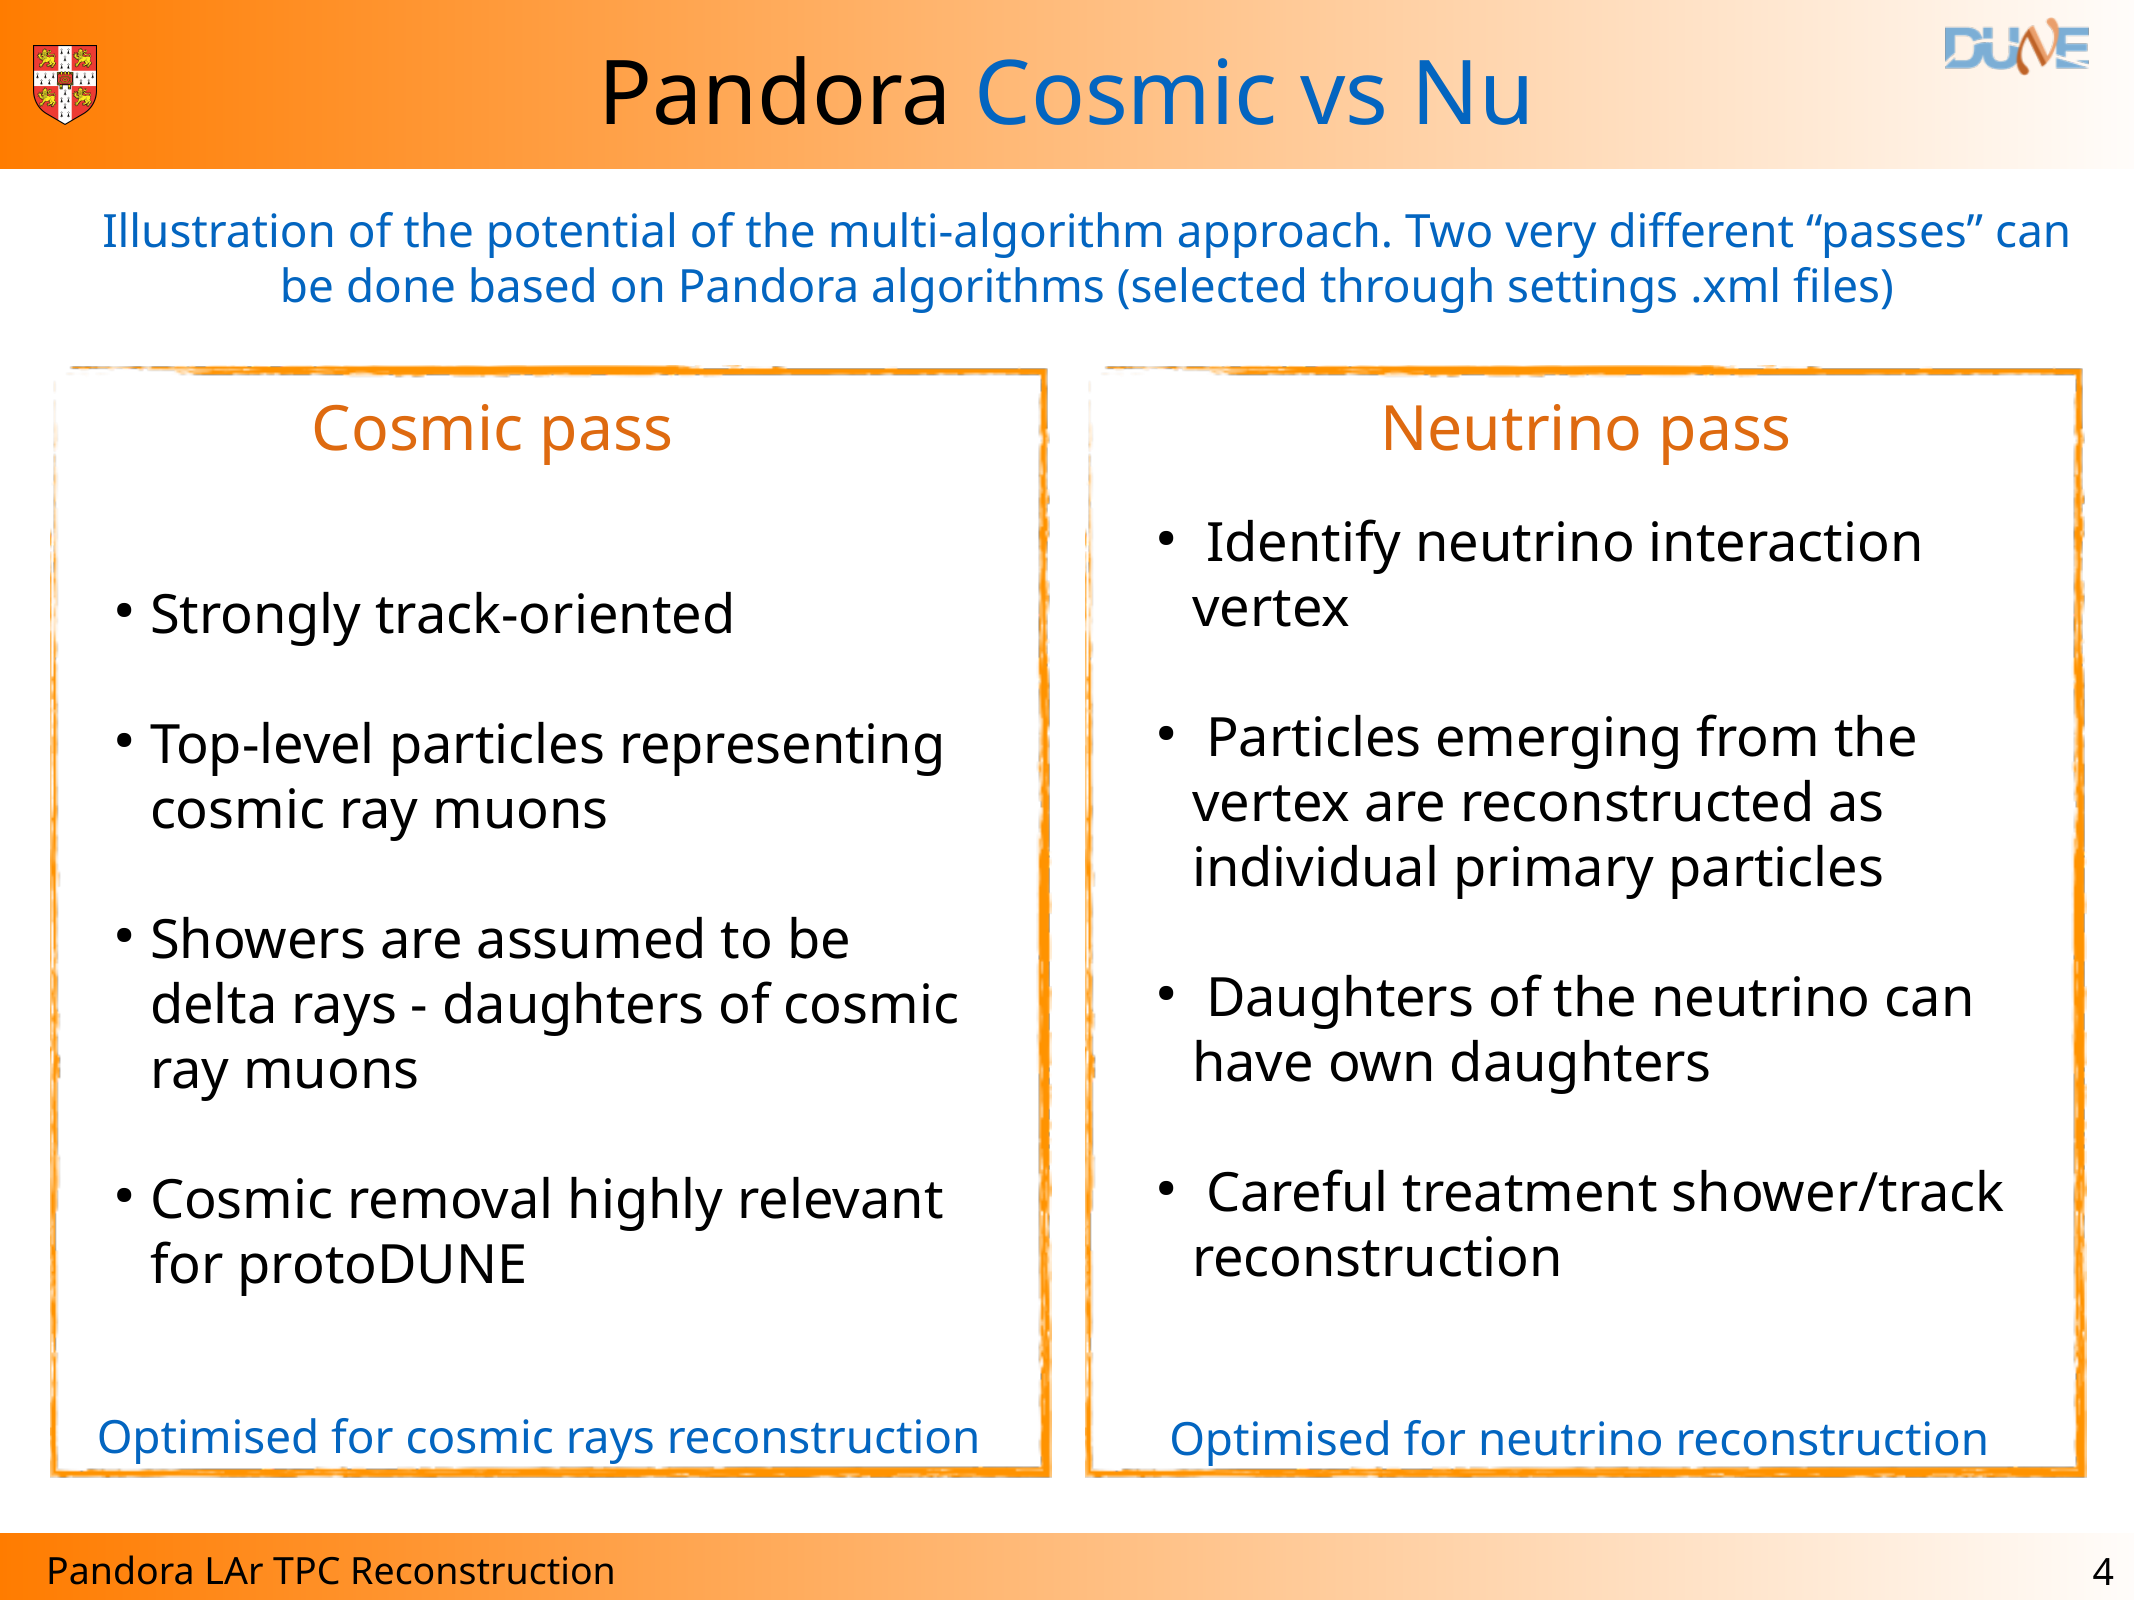

Pandora Cosmic vs Nu
Illustration of the potential of the multi-algorithm approach. Two very different “passes” can be done based on Pandora algorithms (selected through settings .xml files)
Cosmic pass
Neutrino pass
 Identify neutrino interaction vertex
 Particles emerging from the vertex are reconstructed as individual primary particles
 Daughters of the neutrino can have own daughters
 Careful treatment shower/track reconstruction
Strongly track-oriented
Top-level particles representing cosmic ray muons
Showers are assumed to be delta rays - daughters of cosmic ray muons
Cosmic removal highly relevant for protoDUNE
Optimised for cosmic rays reconstruction
Optimised for neutrino reconstruction